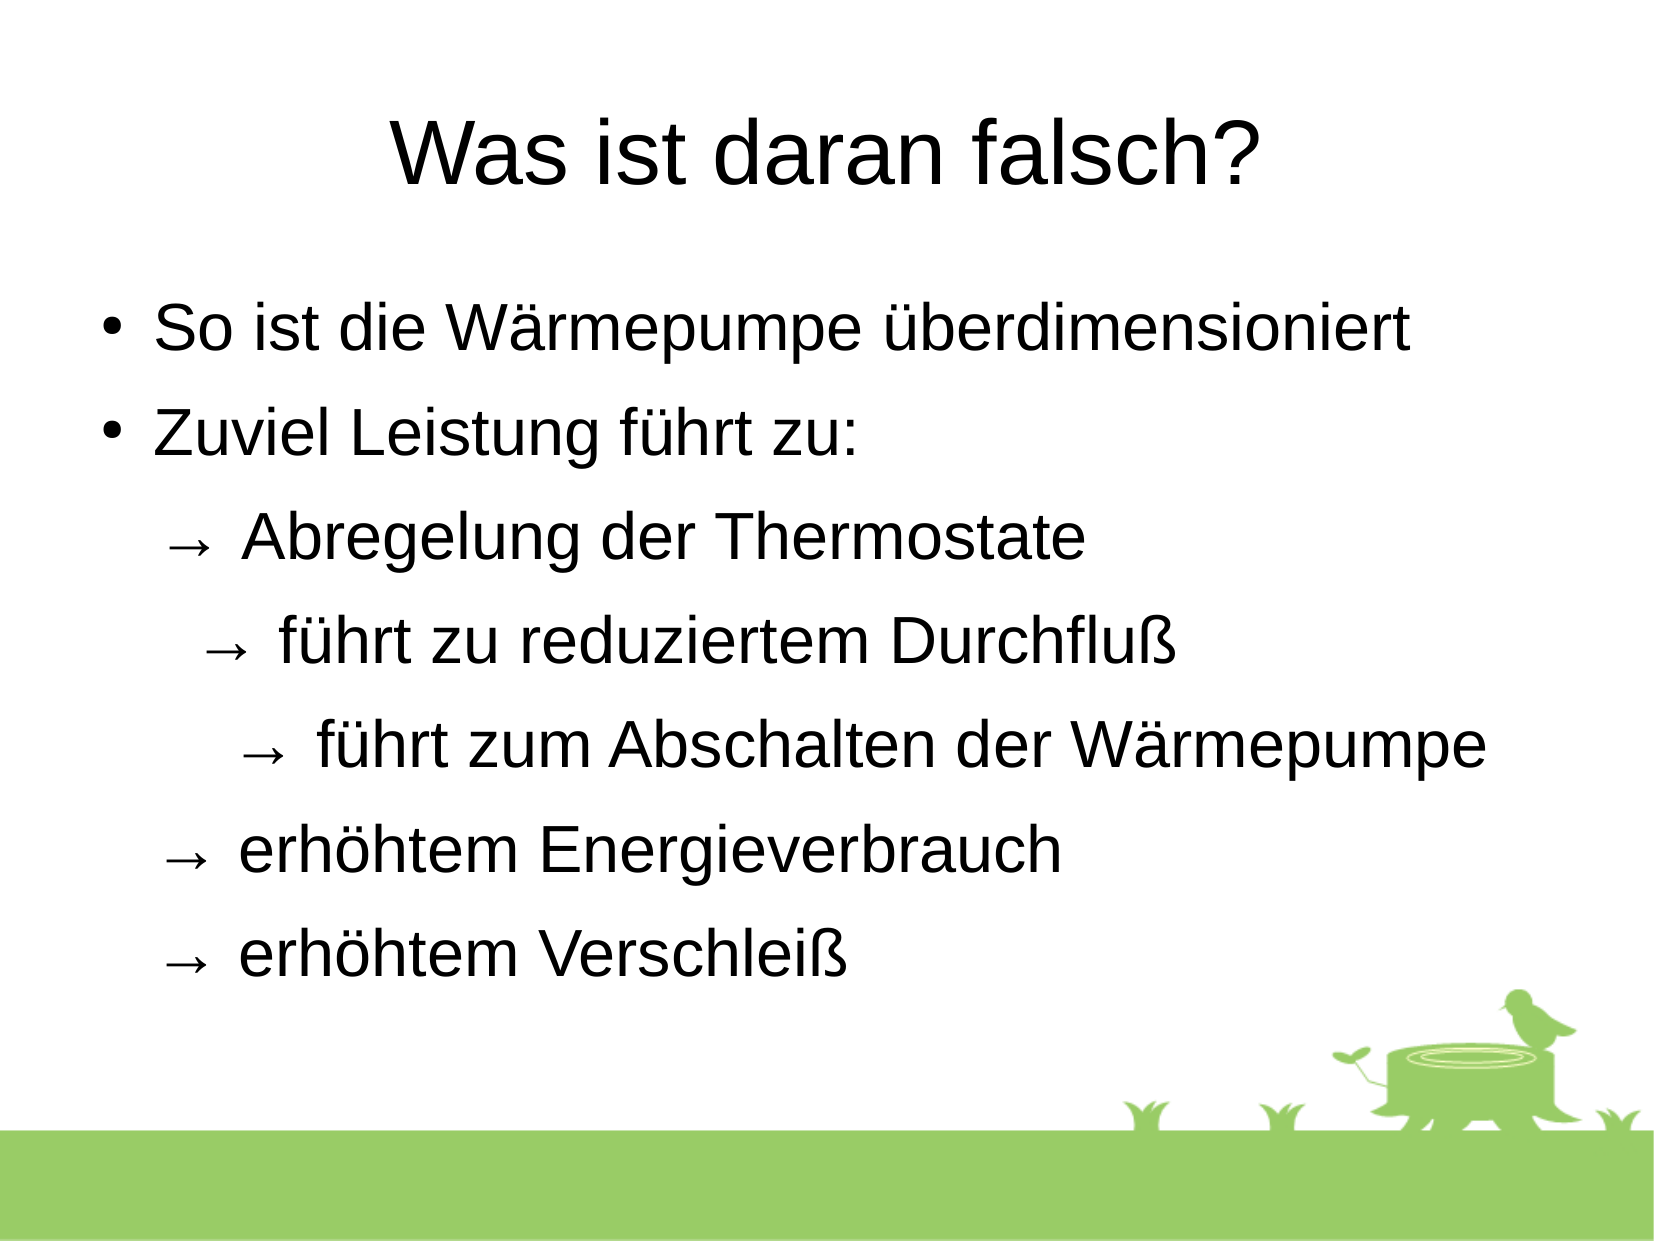

# Was ist daran falsch?
So ist die Wärmepumpe überdimensioniert
Zuviel Leistung führt zu:
 → Abregelung der Thermostate
 → führt zu reduziertem Durchfluß
 → führt zum Abschalten der Wärmepumpe
→ erhöhtem Energieverbrauch
→ erhöhtem Verschleiß